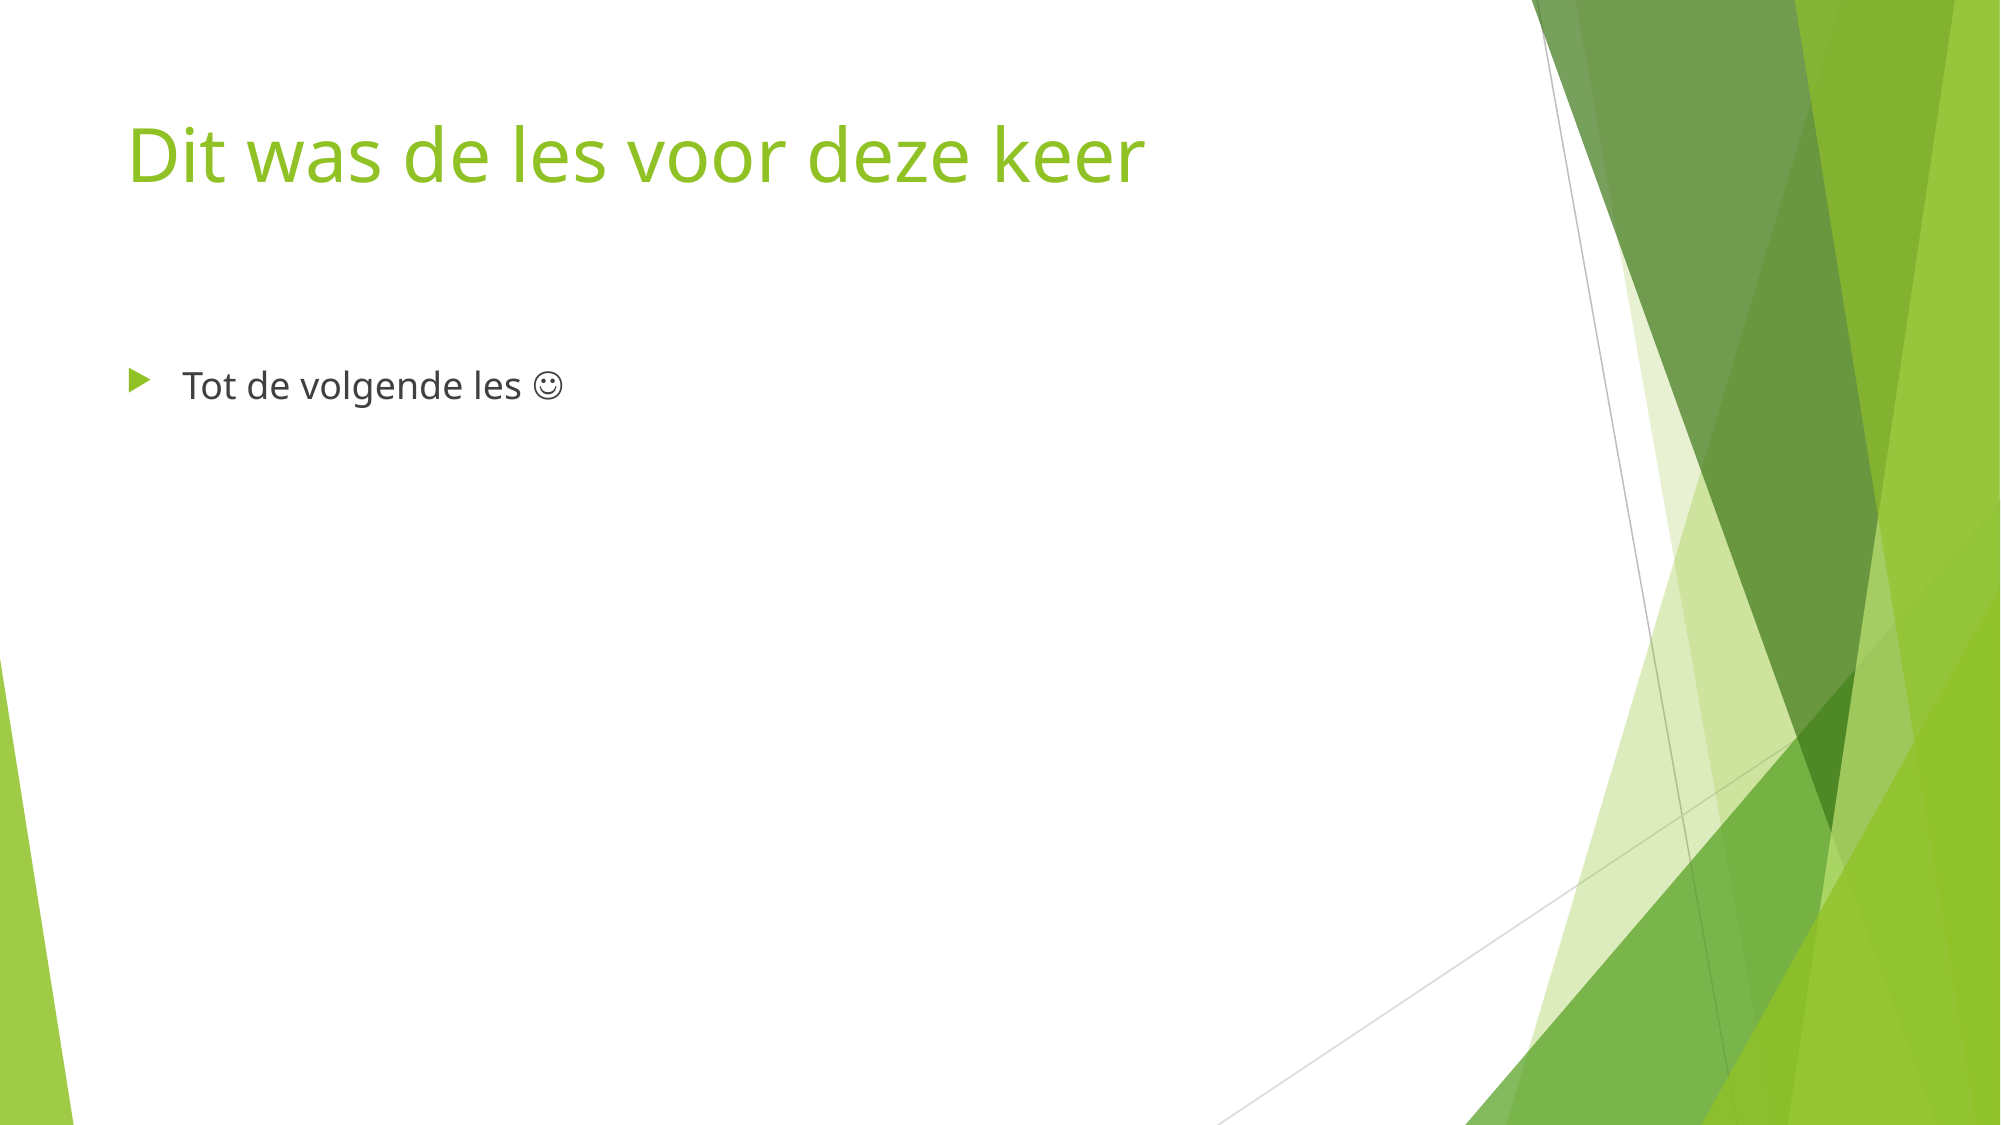

# Dit was de les voor deze keer
Tot de volgende les 